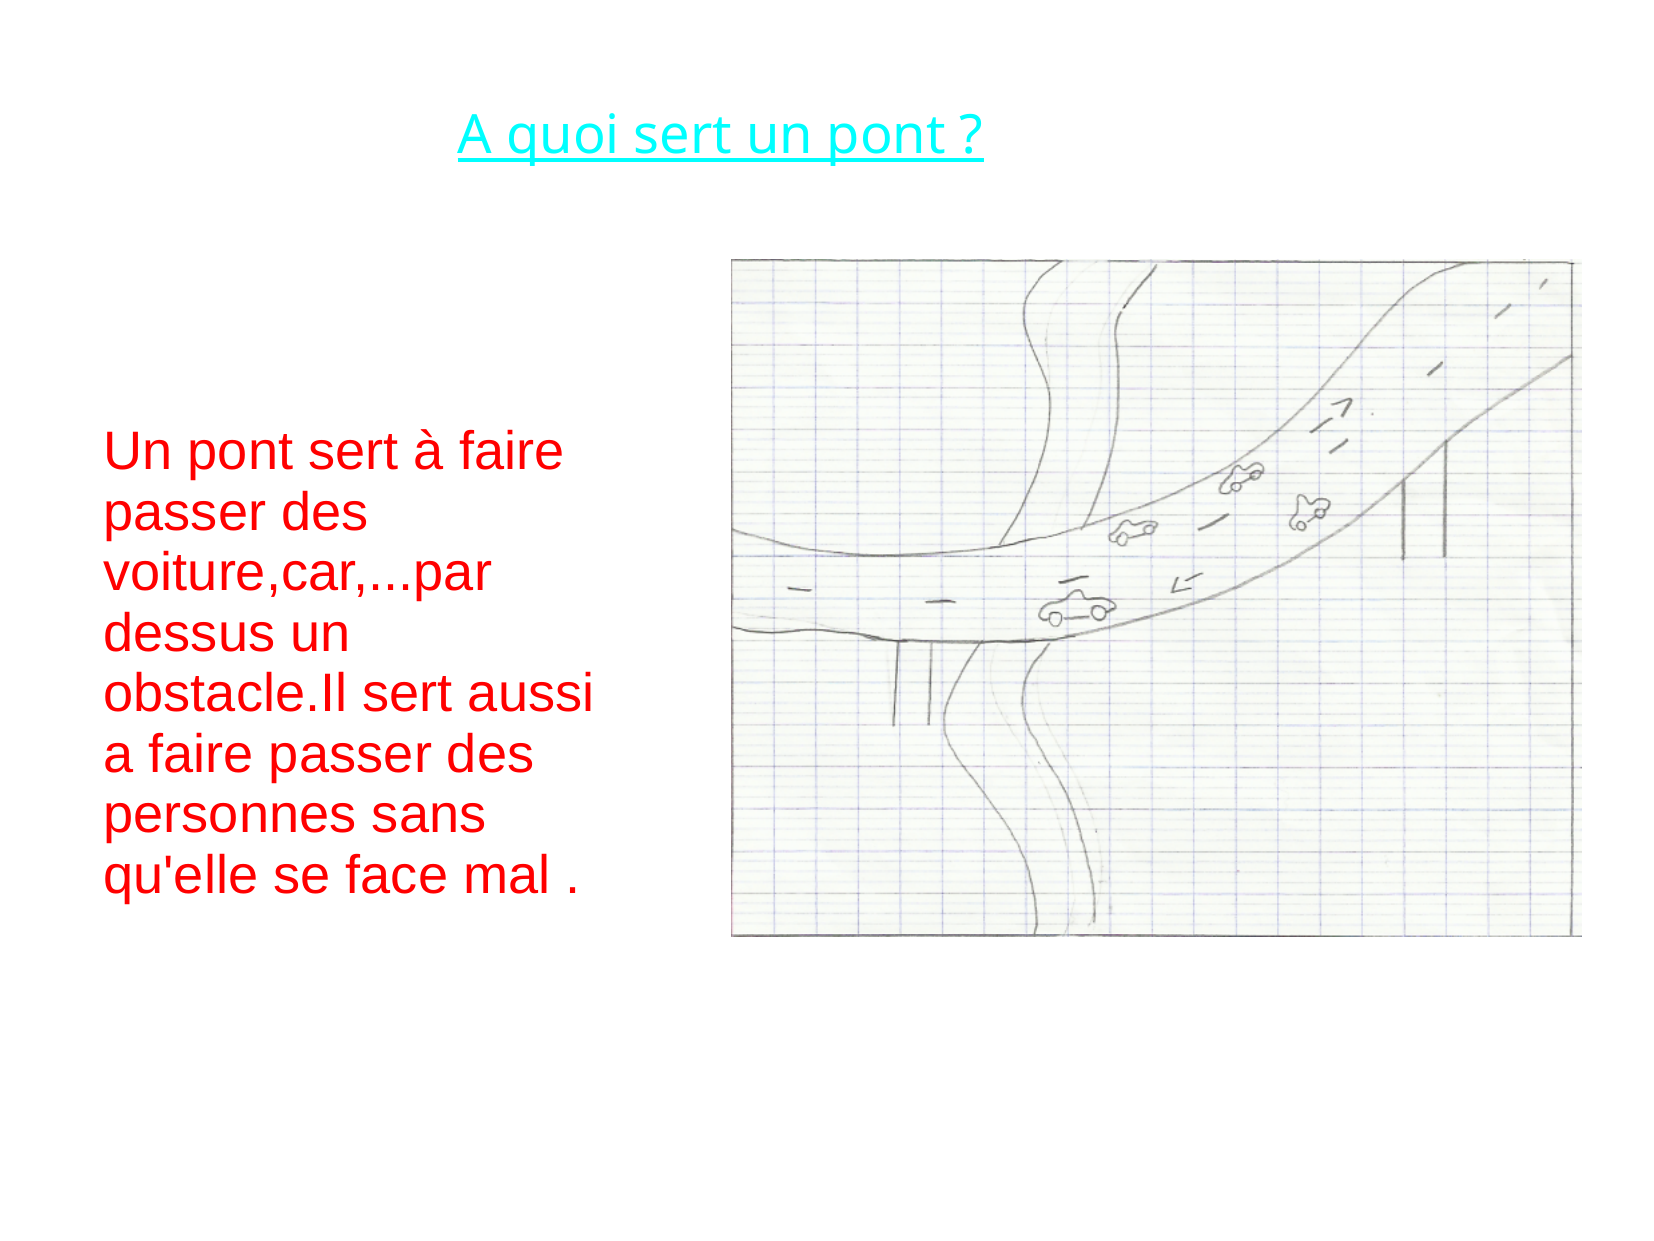

A quoi sert un pont ?
Un pont sert à faire passer des voiture,car,...par dessus un obstacle.Il sert aussi a faire passer des personnes sans qu'elle se face mal .